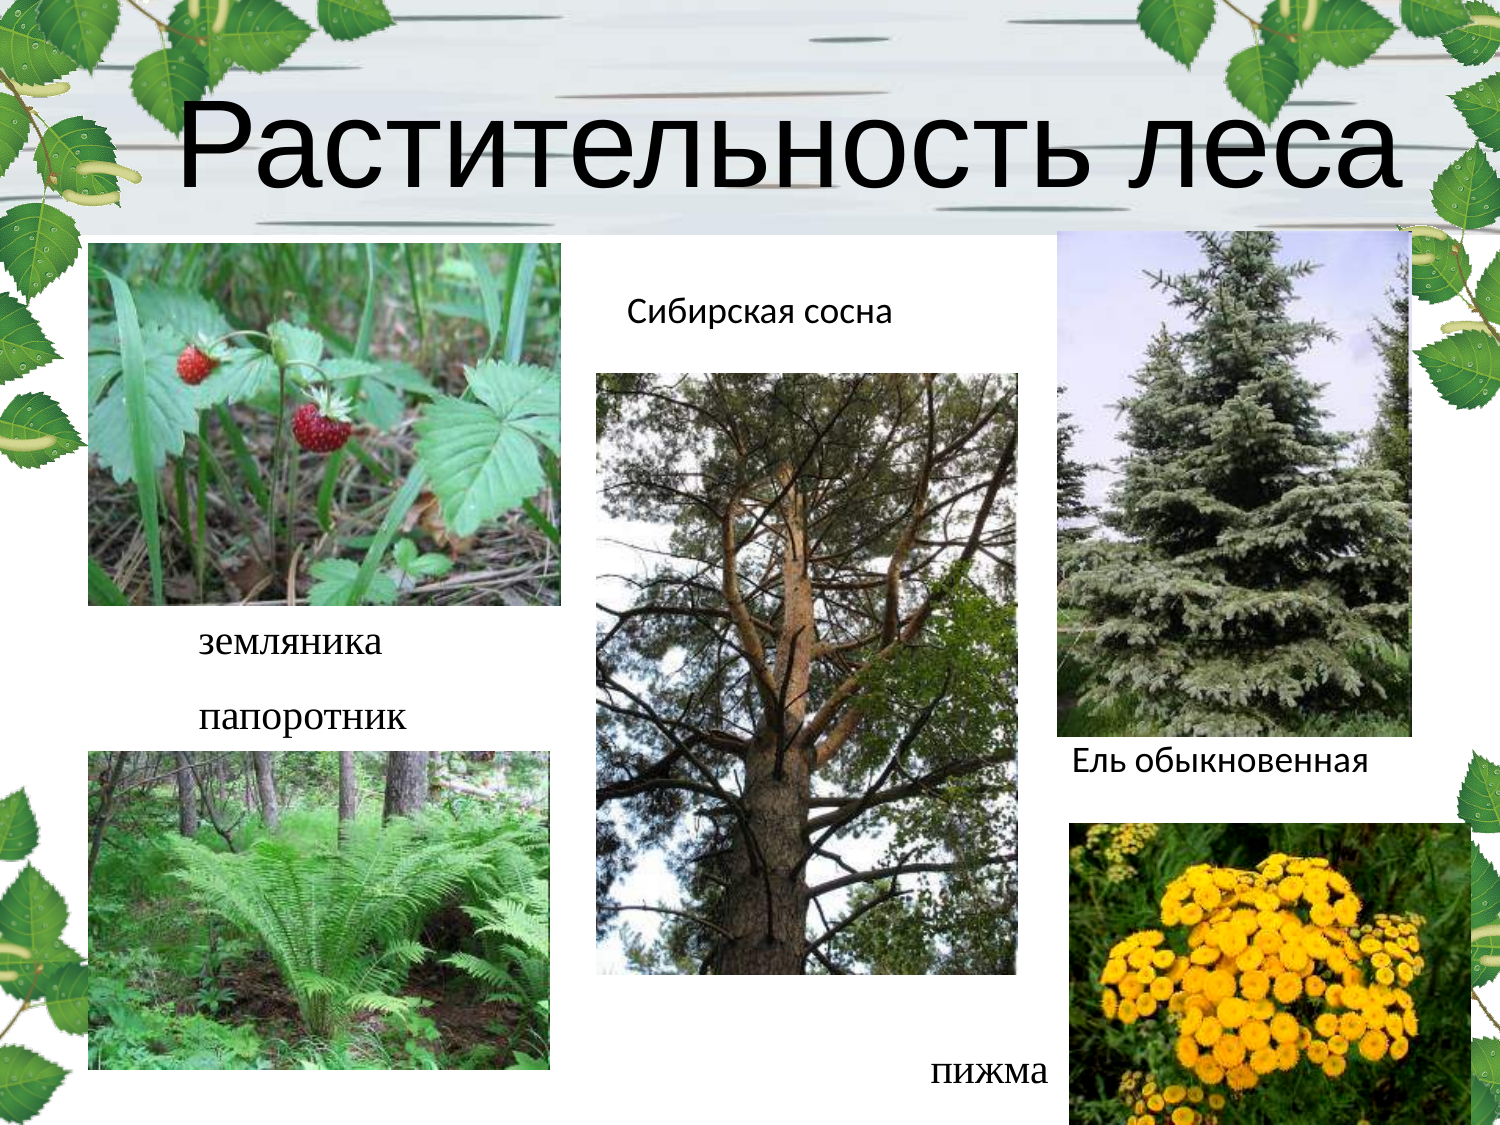

Растительность леса
Сибирская сосна
земляника
папоротник
Ель обыкновенная
пижма